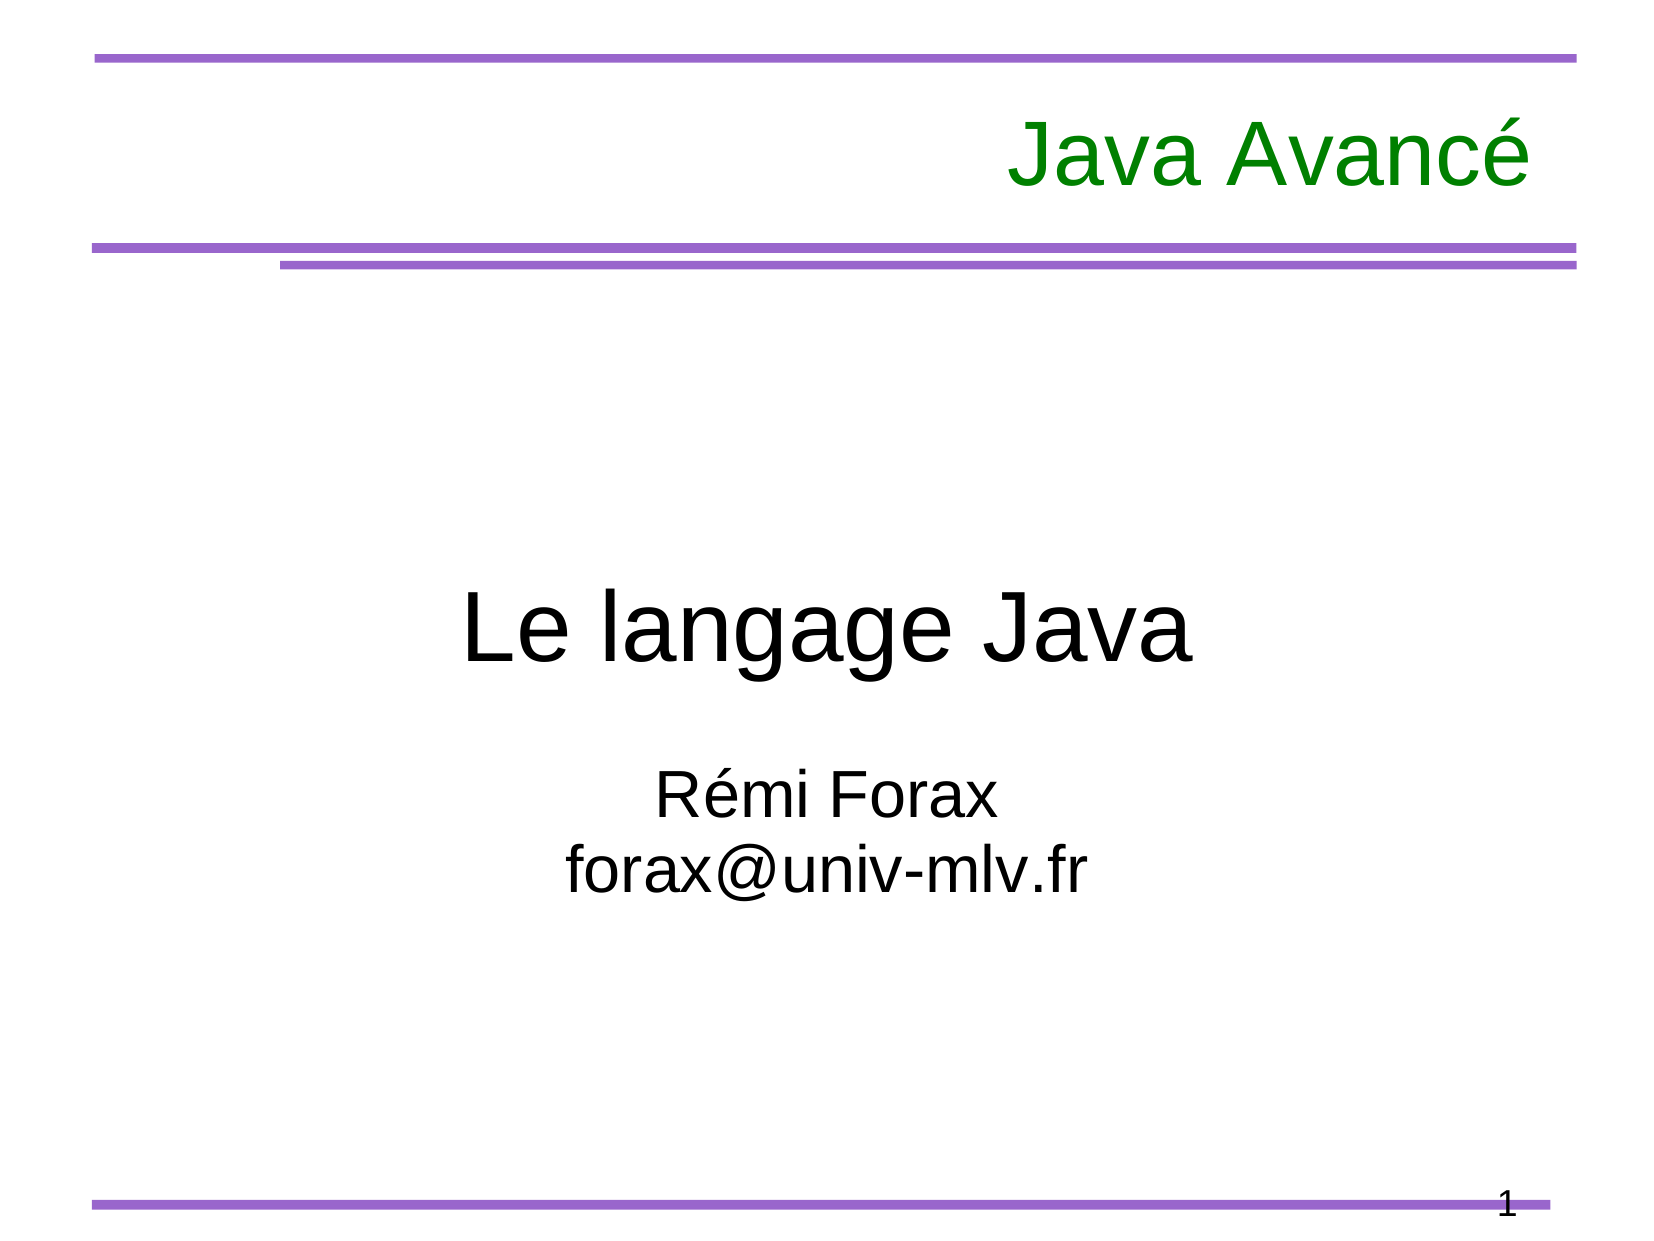

# Java Avancé
Le langage Java
Rémi Forax
forax@univ-mlv.fr